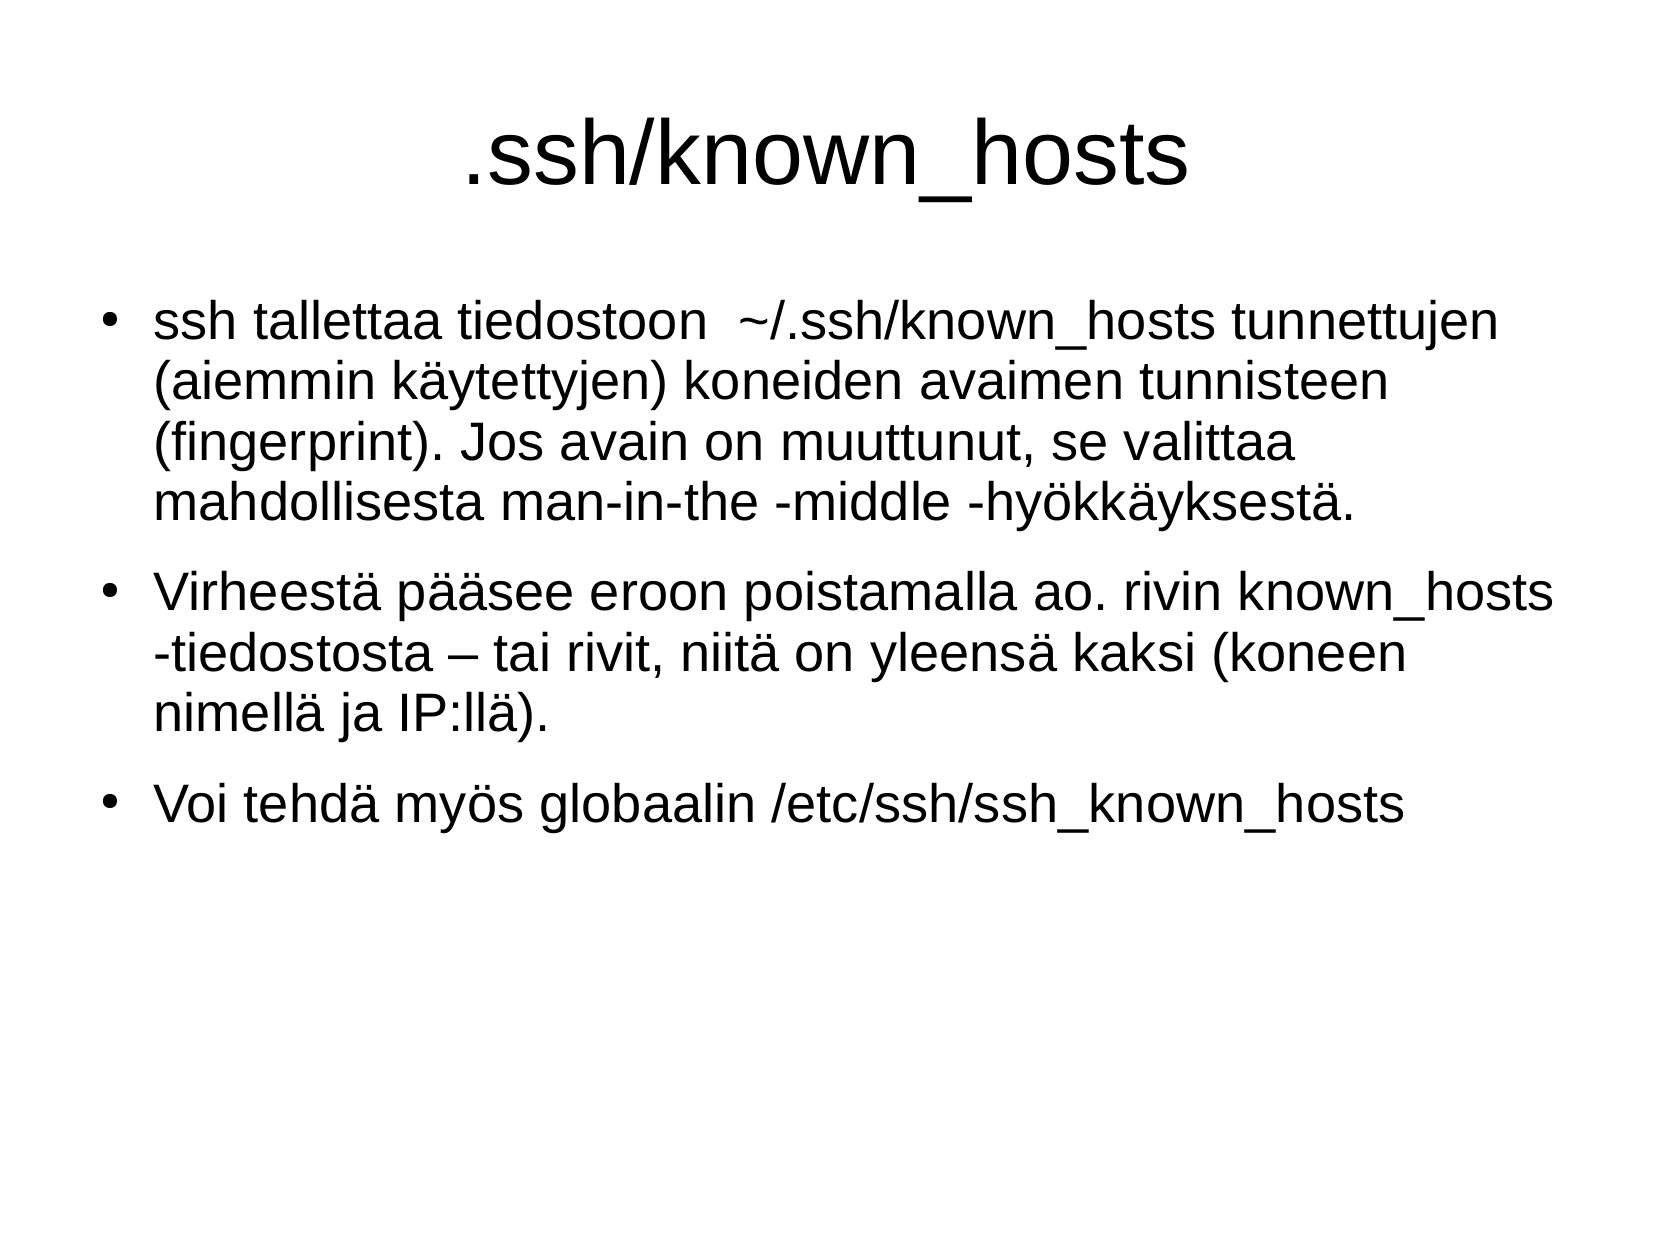

# .ssh/known_hosts
ssh tallettaa tiedostoon ~/.ssh/known_hosts tunnettujen (aiemmin käytettyjen) koneiden avaimen tunnisteen (fingerprint). Jos avain on muuttunut, se valittaa mahdollisesta man-in-the -middle -hyökkäyksestä.
Virheestä pääsee eroon poistamalla ao. rivin known_hosts -tiedostosta – tai rivit, niitä on yleensä kaksi (koneen nimellä ja IP:llä).
Voi tehdä myös globaalin /etc/ssh/ssh_known_hosts